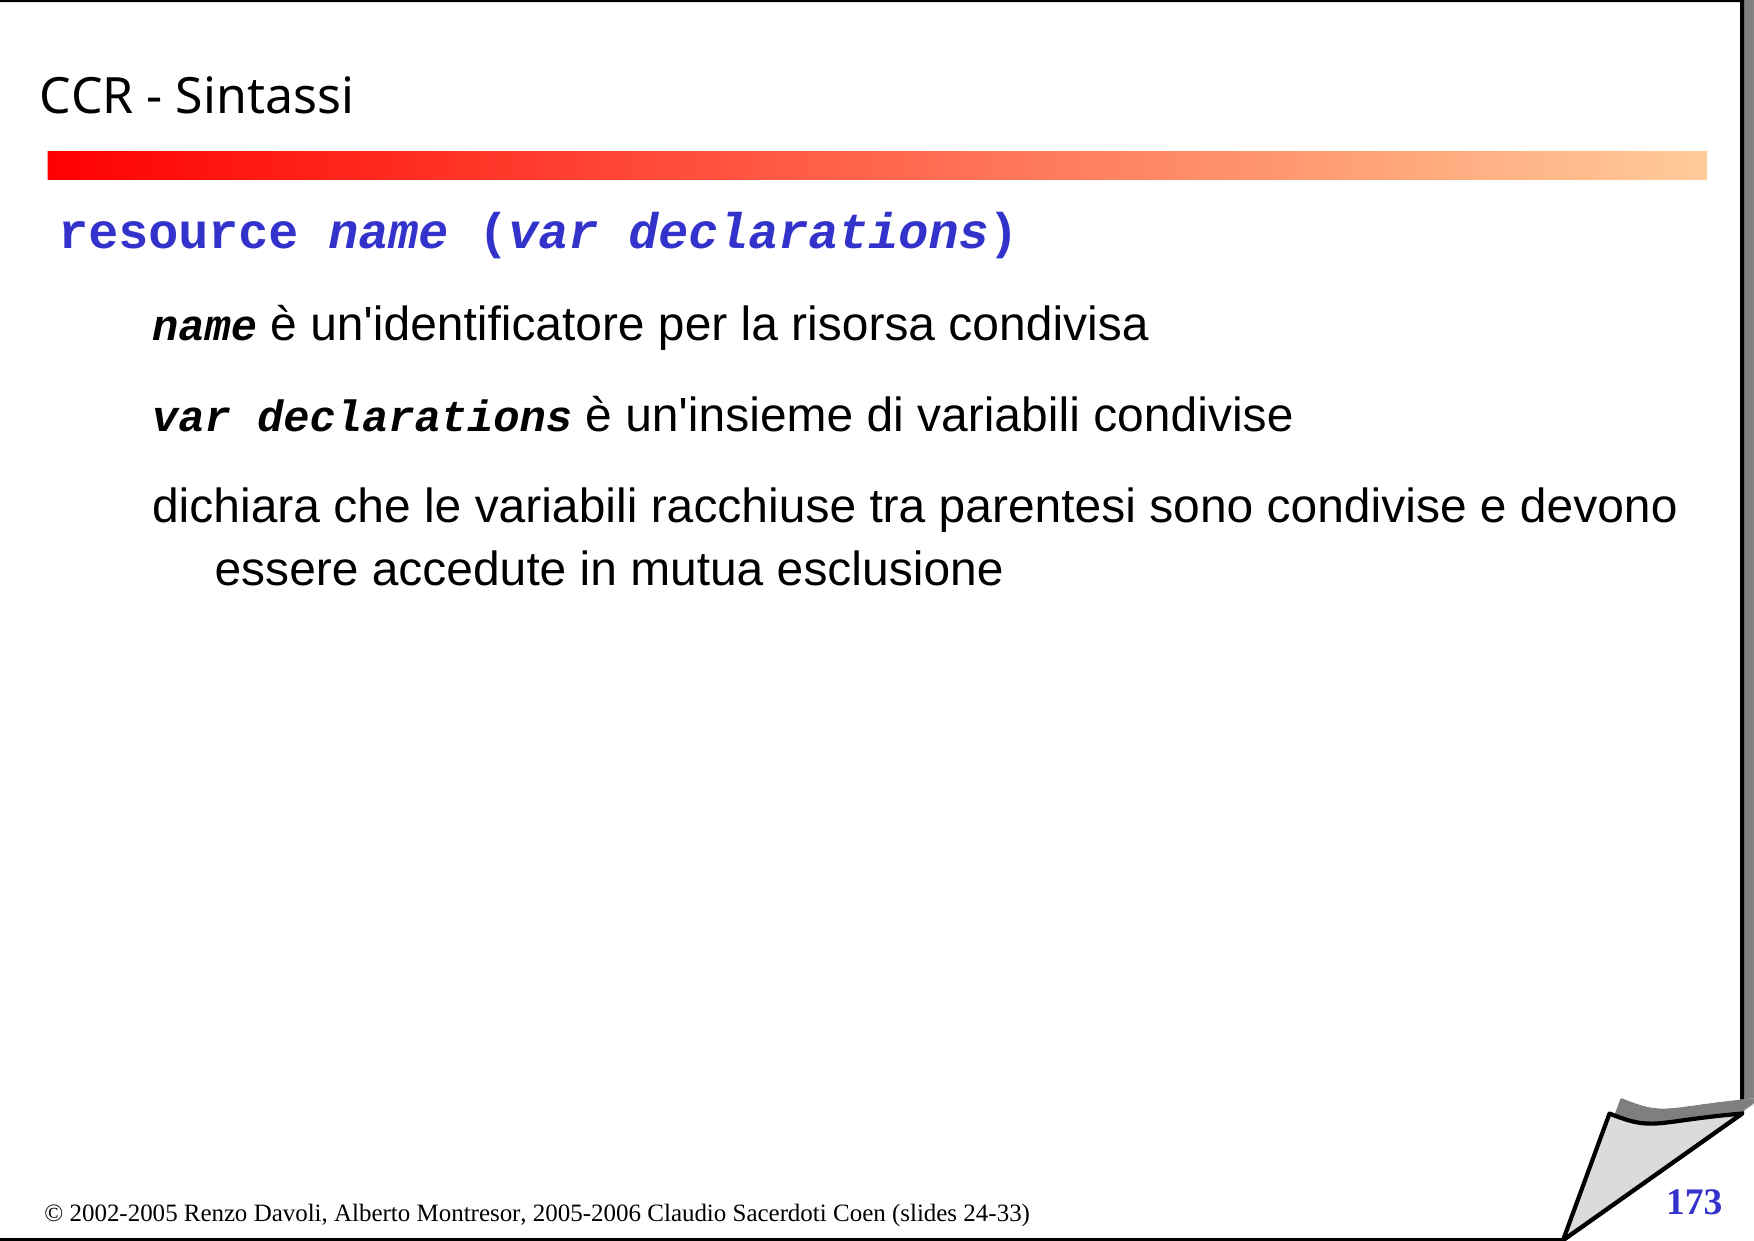

# CCR - Sintassi
resource name (var declarations)
name è un'identificatore per la risorsa condivisa
var declarations è un'insieme di variabili condivise
dichiara che le variabili racchiuse tra parentesi sono condivise e devono essere accedute in mutua esclusione